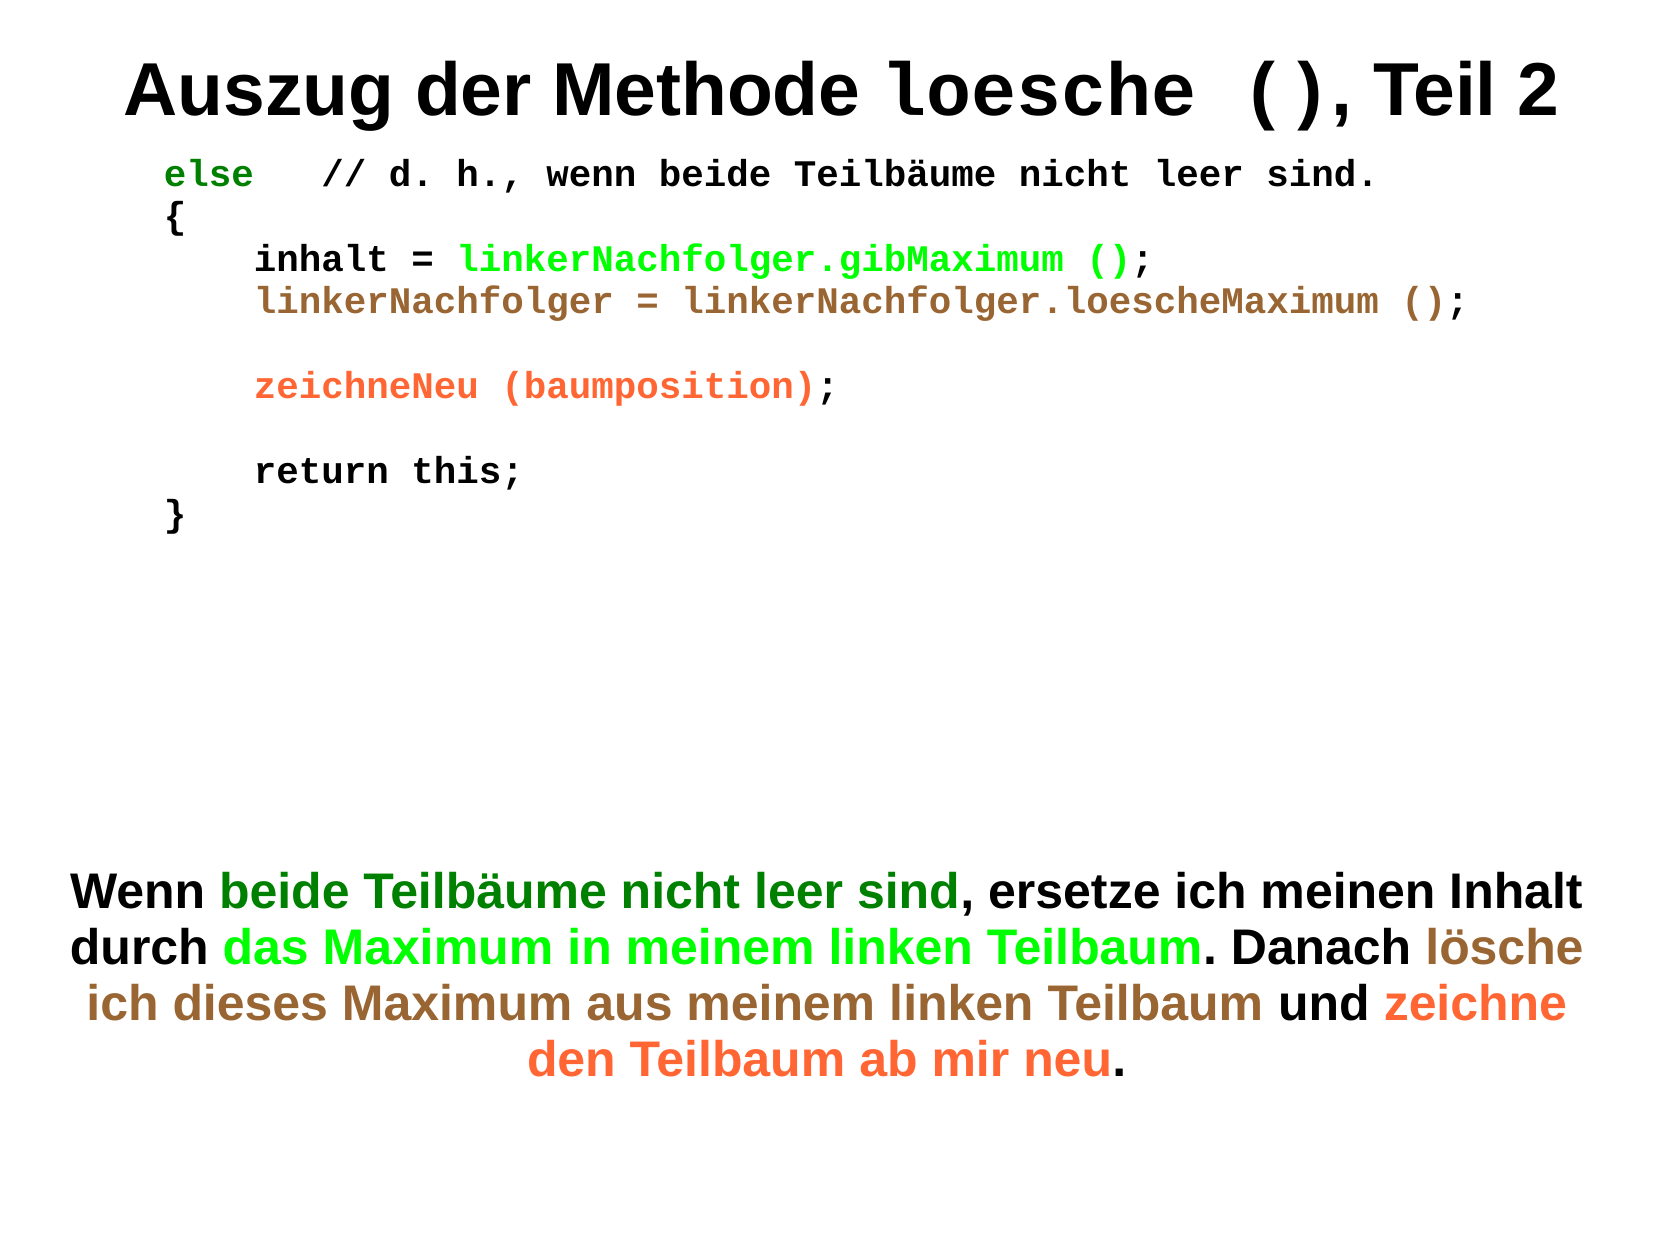

Auszug der Methode loesche (), Teil 2
 else // d. h., wenn beide Teilbäume nicht leer sind.
 {
 inhalt = linkerNachfolger.gibMaximum ();
 linkerNachfolger = linkerNachfolger.loescheMaximum ();
 zeichneNeu (baumposition);
 return this;
 }
Wenn beide Teilbäume nicht leer sind, ersetze ich meinen Inhalt durch das Maximum in meinem linken Teilbaum. Danach lösche ich dieses Maximum aus meinem linken Teilbaum und zeichne den Teilbaum ab mir neu.